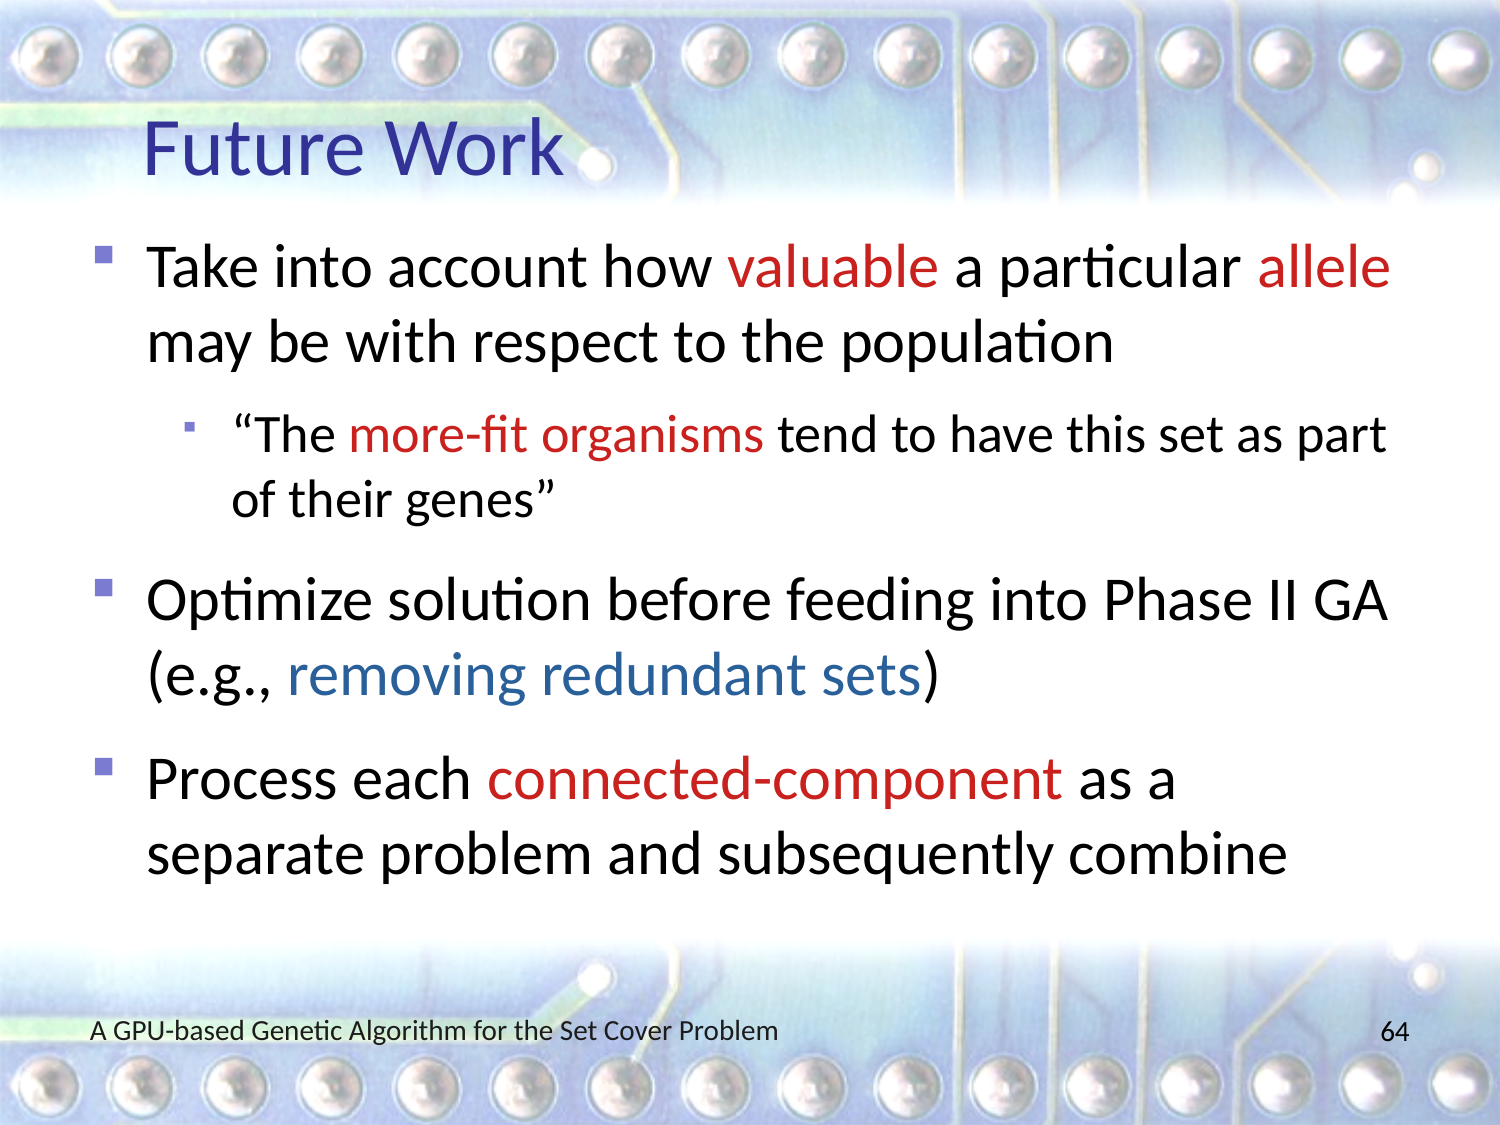

# Future Work
Take into account how valuable a particular allele may be with respect to the population
“The more-fit organisms tend to have this set as part of their genes”
Optimize solution before feeding into Phase II GA (e.g., removing redundant sets)
Process each connected-component as a separate problem and subsequently combine
A GPU-based Genetic Algorithm for the Set Cover Problem
64